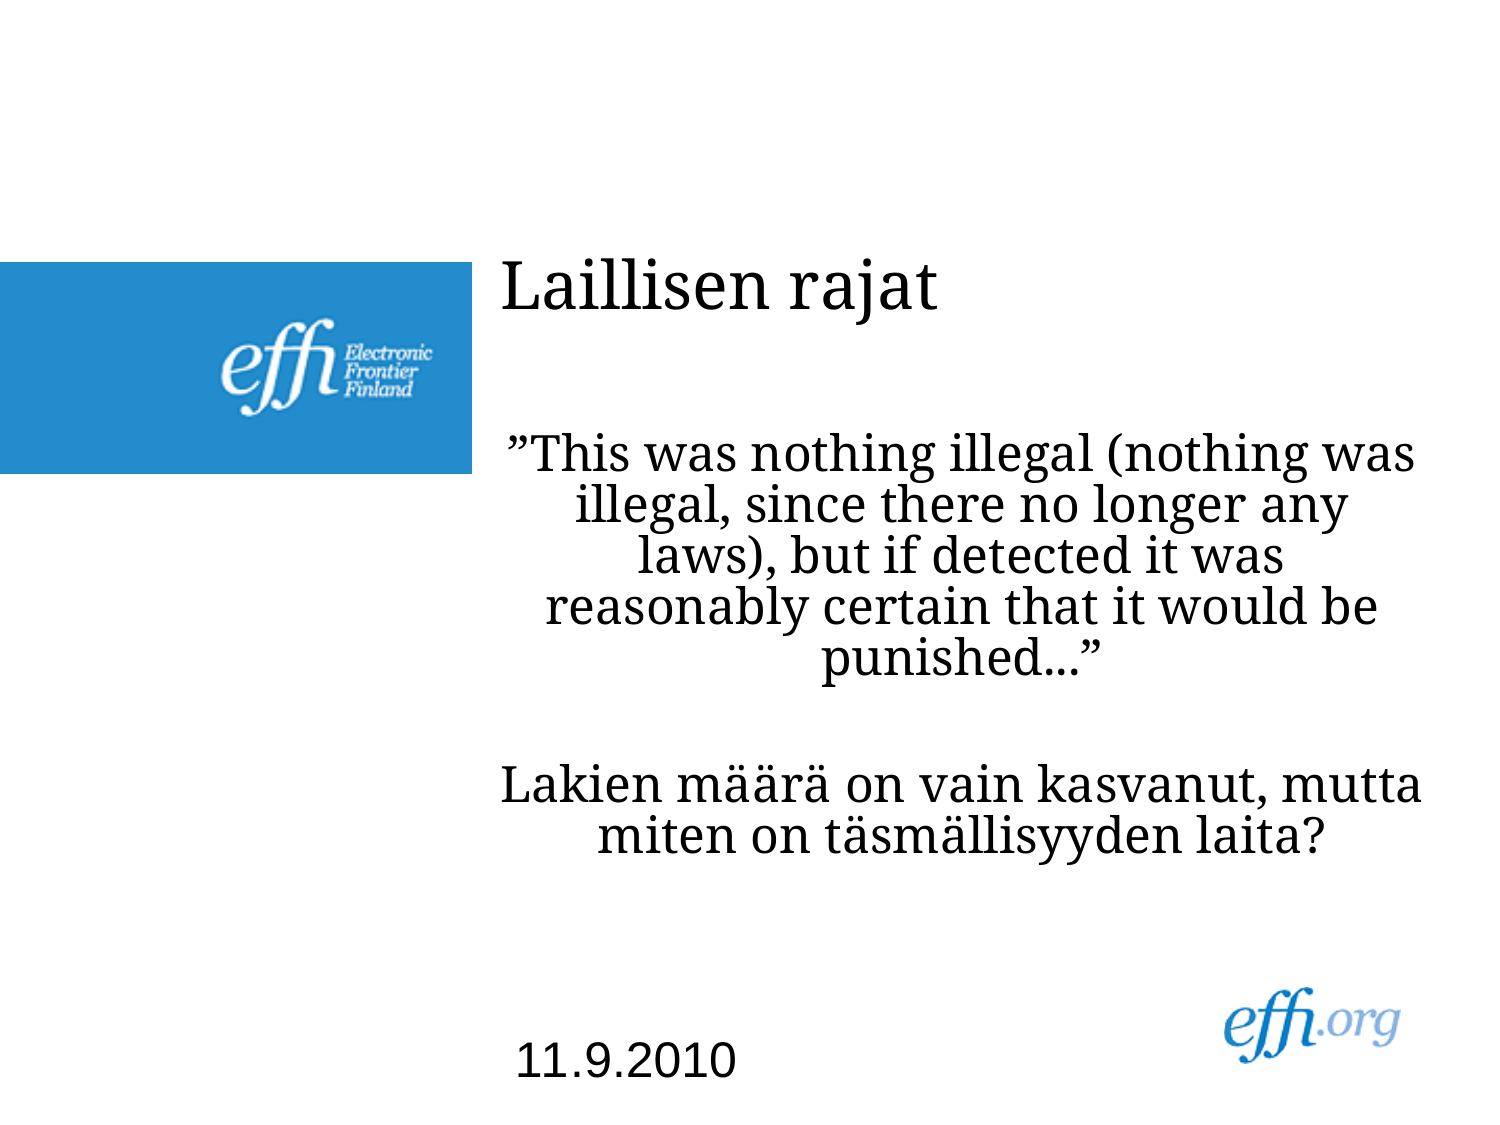

# Laillisen rajat
”This was nothing illegal (nothing was illegal, since there no longer any laws), but if detected it was reasonably certain that it would be punished...”
Lakien määrä on vain kasvanut, mutta miten on täsmällisyyden laita?